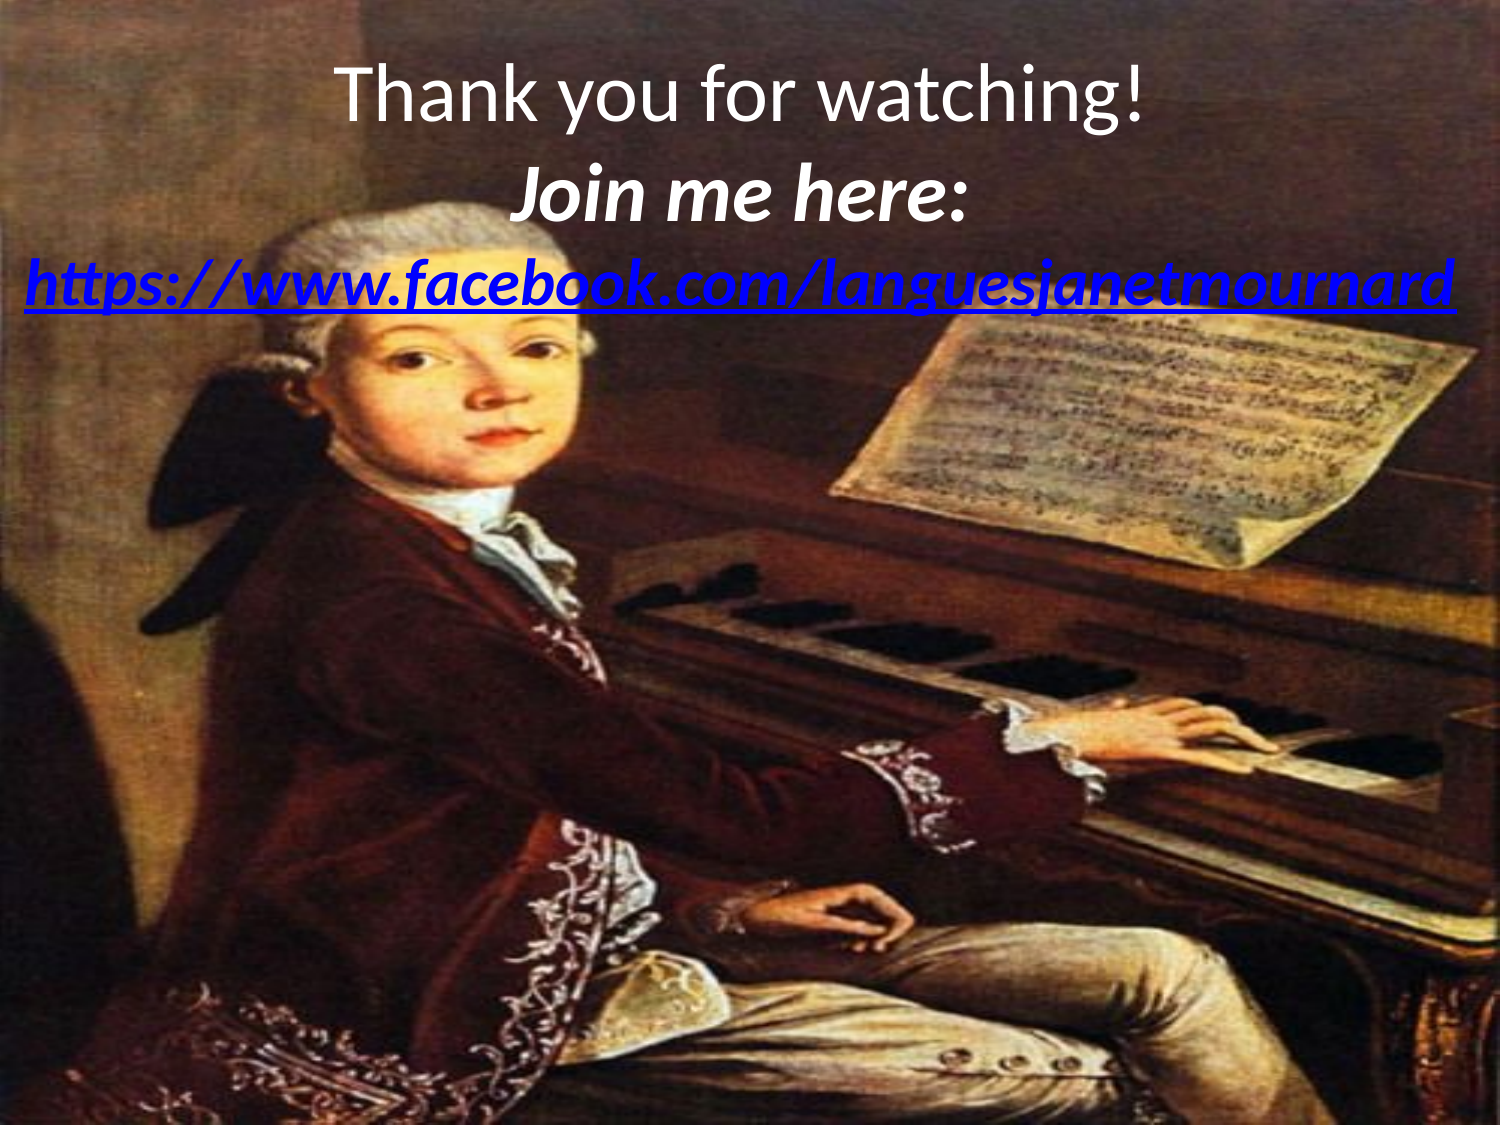

Thank you for watching!
Join me here:
https://www.facebook.com/languesjanetmournard